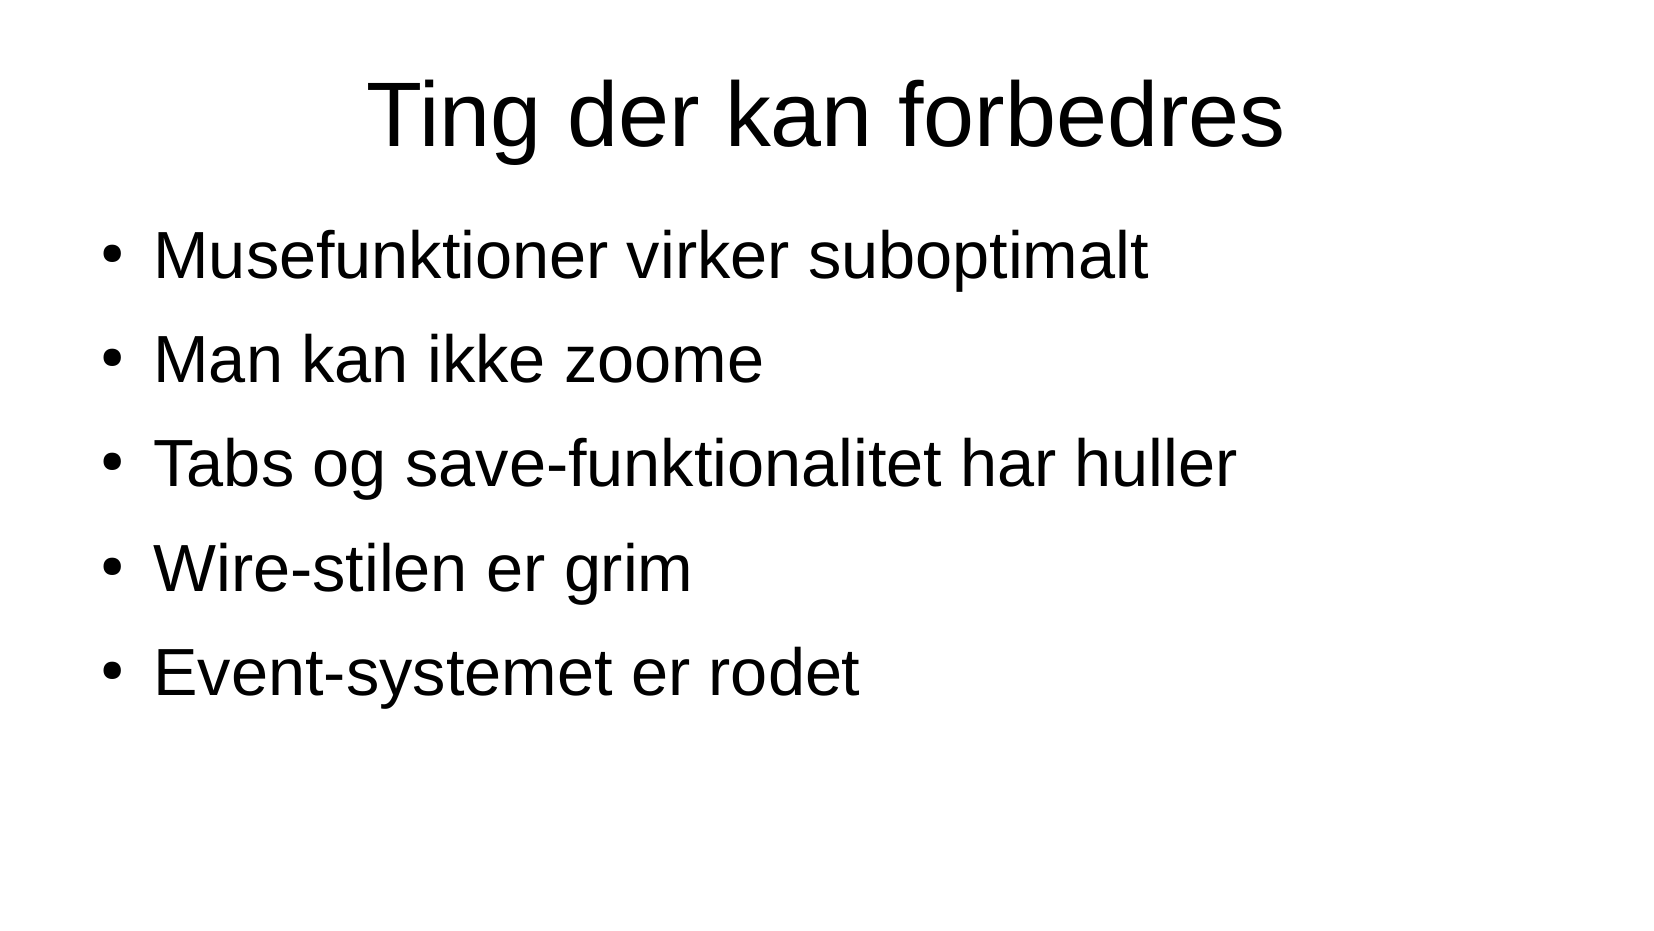

# Ting der kan forbedres
Musefunktioner virker suboptimalt
Man kan ikke zoome
Tabs og save-funktionalitet har huller
Wire-stilen er grim
Event-systemet er rodet